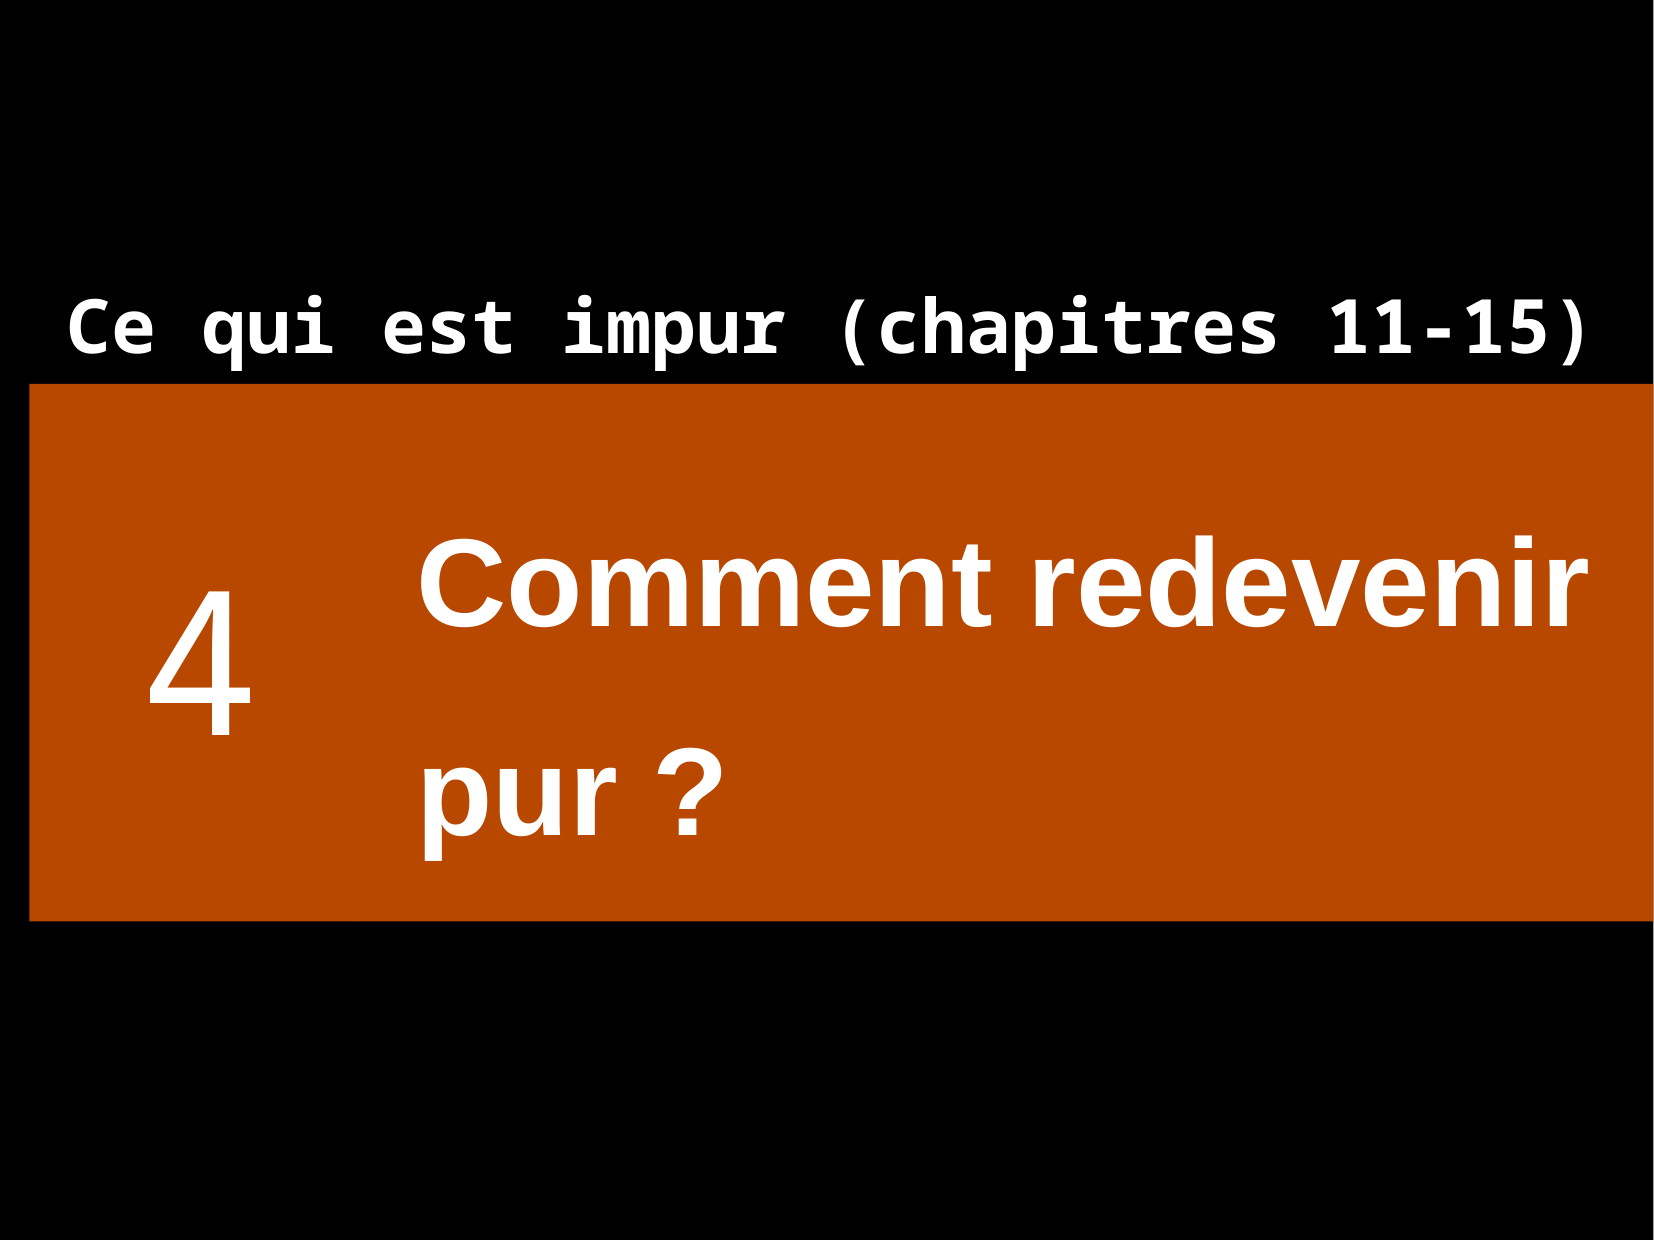

Ce qui est impur (chapitres 11-15)
Comment redevenir pur ?
4